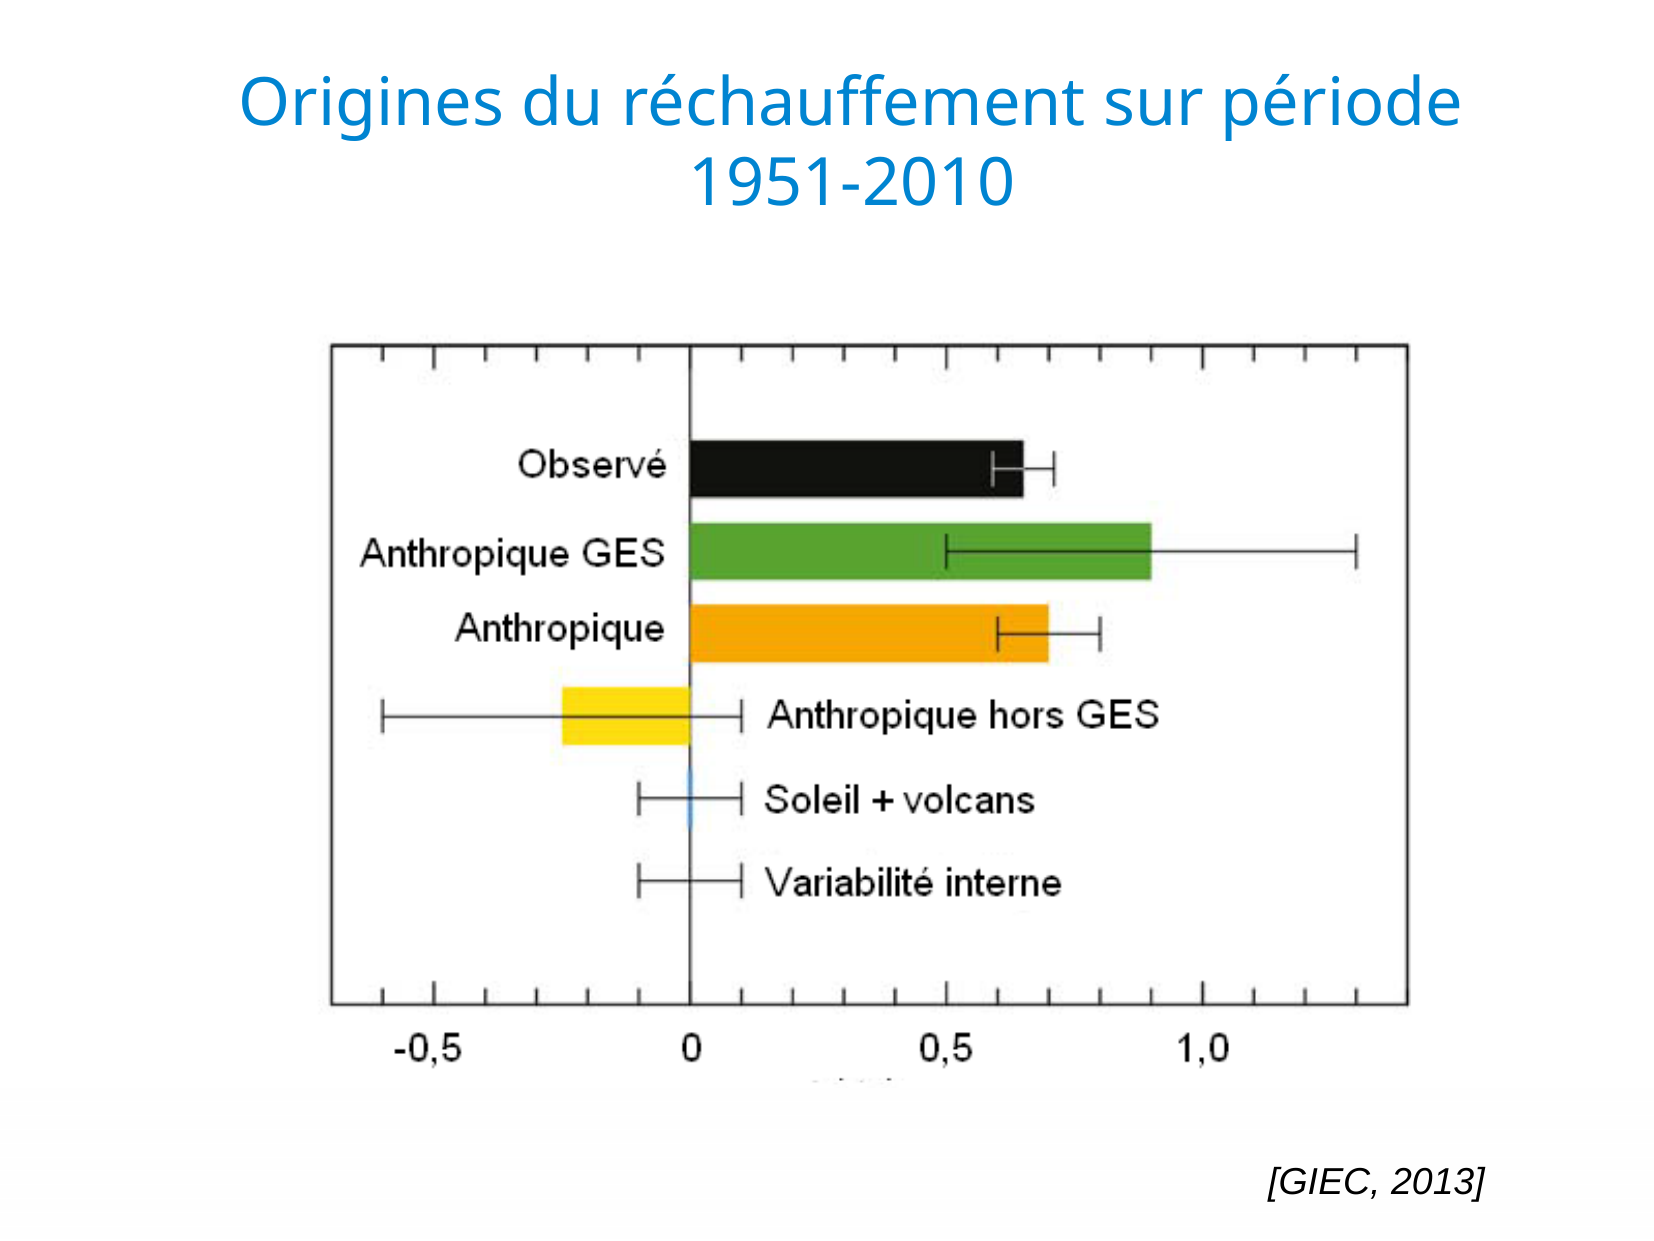

Origines du réchauffement sur période 1951-2010
[GIEC, 2013]
Il est extrêmement probable que plus de la moitié de l’augmentation observée de la température moyenne à la surface du globe entre 1951 et 2010 est due à l’augmentation anthropique des concentrations de gaz à effet de serre et à d’autres forçages anthropiques conjugués. L’estimation la plus probable de la contribution humaine au réchauffement est similaire au réchauffement observé sur cette période.